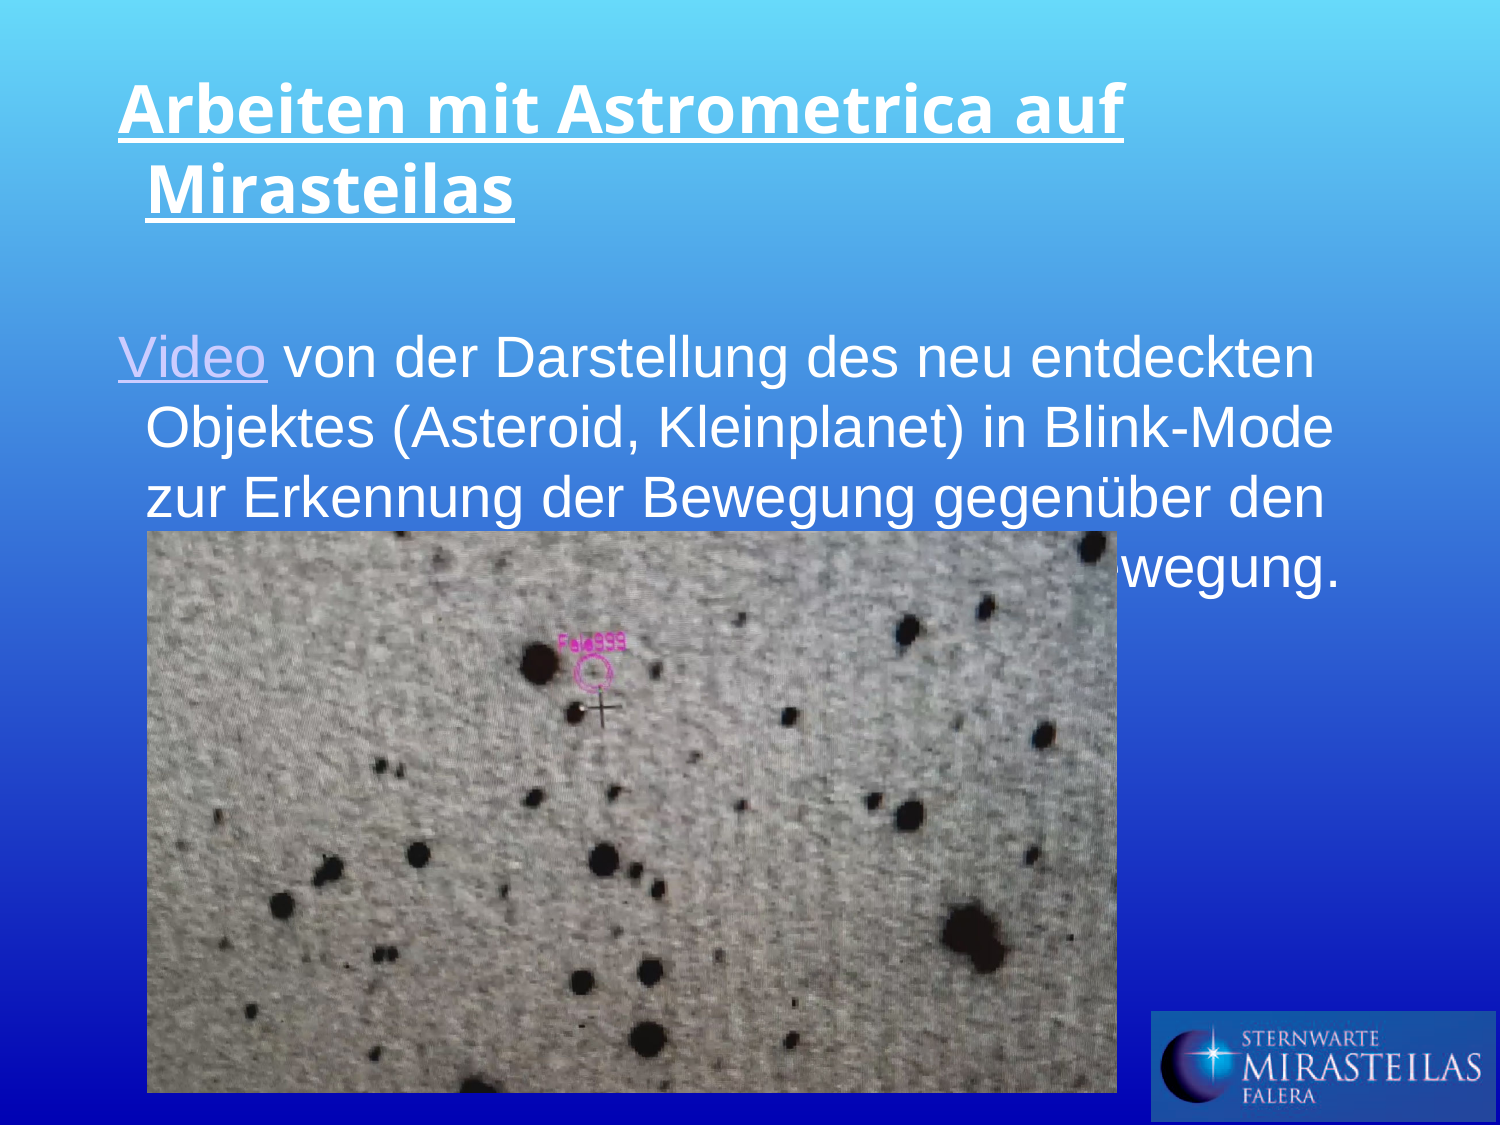

Arbeiten mit Astrometrica auf Mirasteilas
Video von der Darstellung des neu entdeckten Objektes (Asteroid, Kleinplanet) in Blink-Mode zur Erkennung der Bewegung gegenüber den Sternen in seiner Umgebung ohne Bewegung.